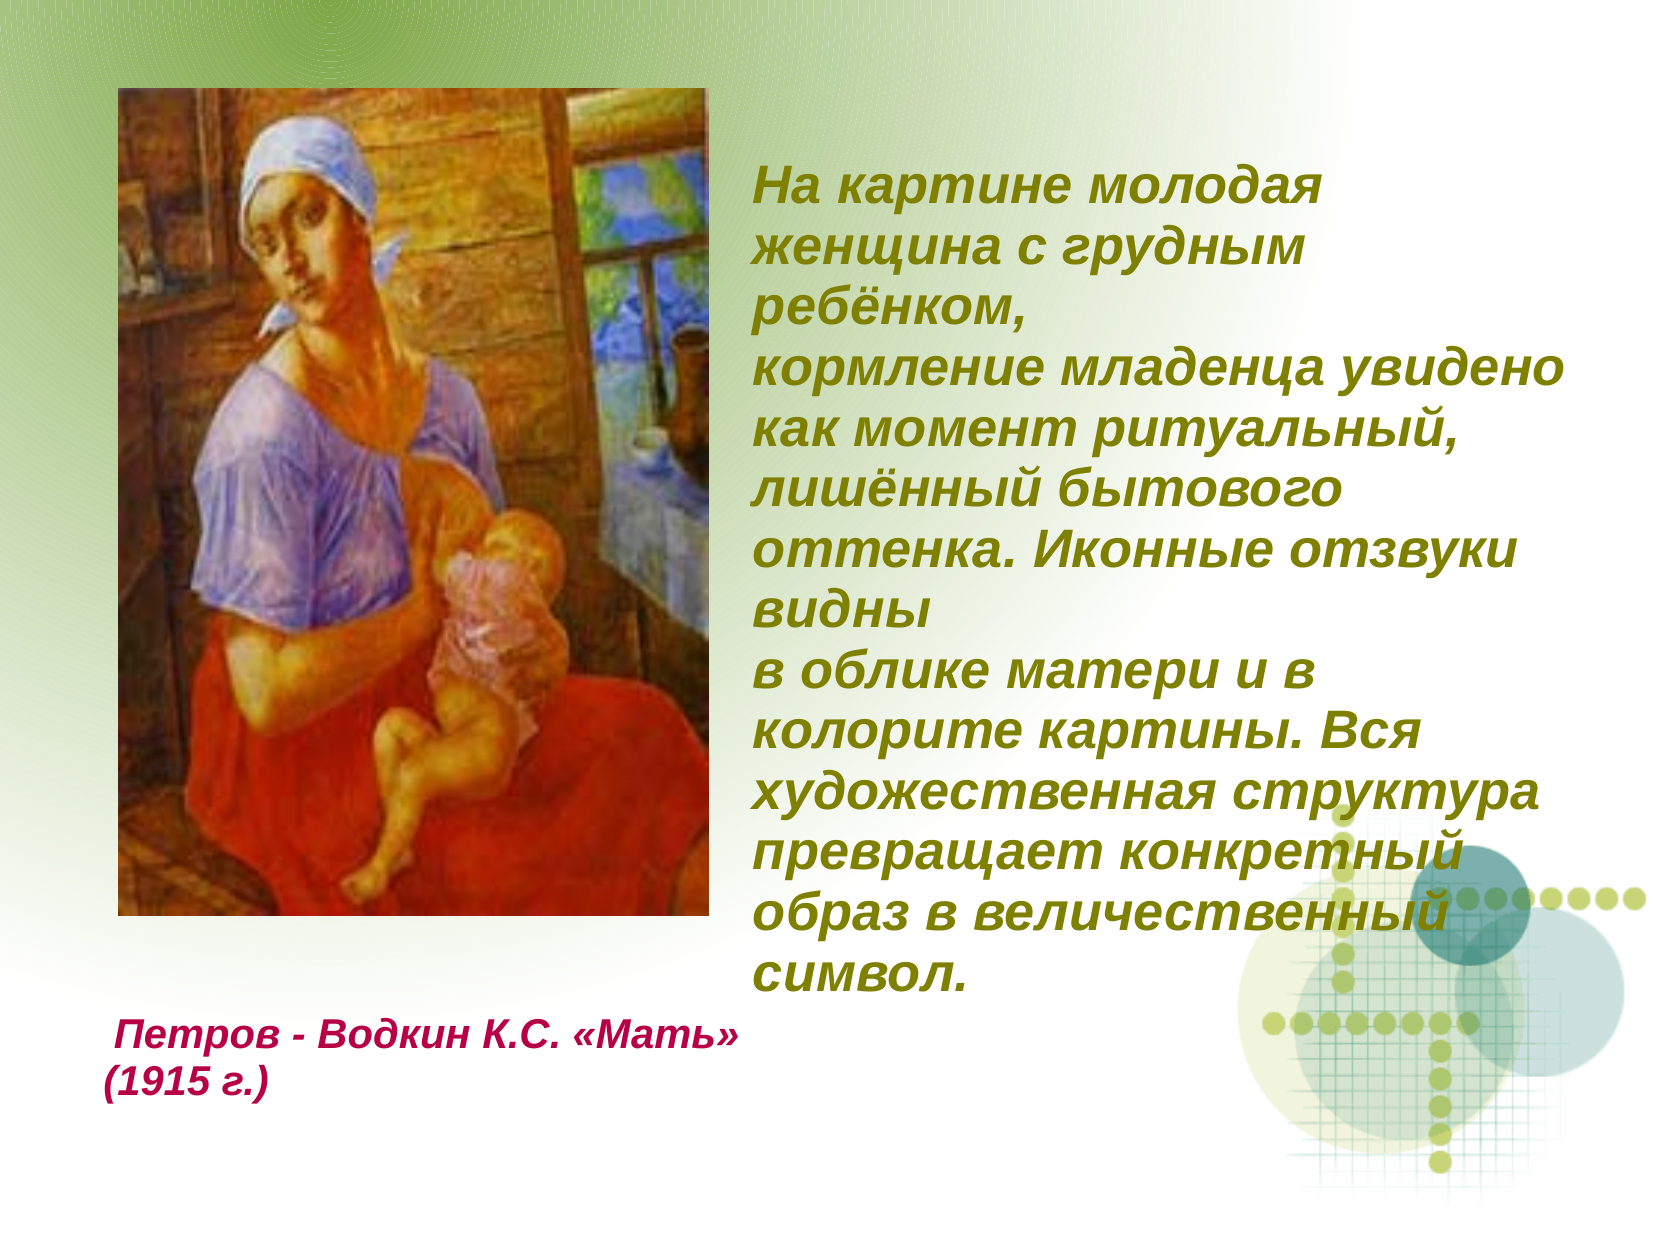

На картине молодая женщина с грудным ребёнком,
кормление младенца увидено как момент ритуальный,
лишённый бытового оттенка. Иконные отзвуки видны
в облике матери и в колорите картины. Вся
художественная структура превращает конкретный
образ в величественный символ.
 Петров - Водкин К.С. «Мать» (1915 г.)